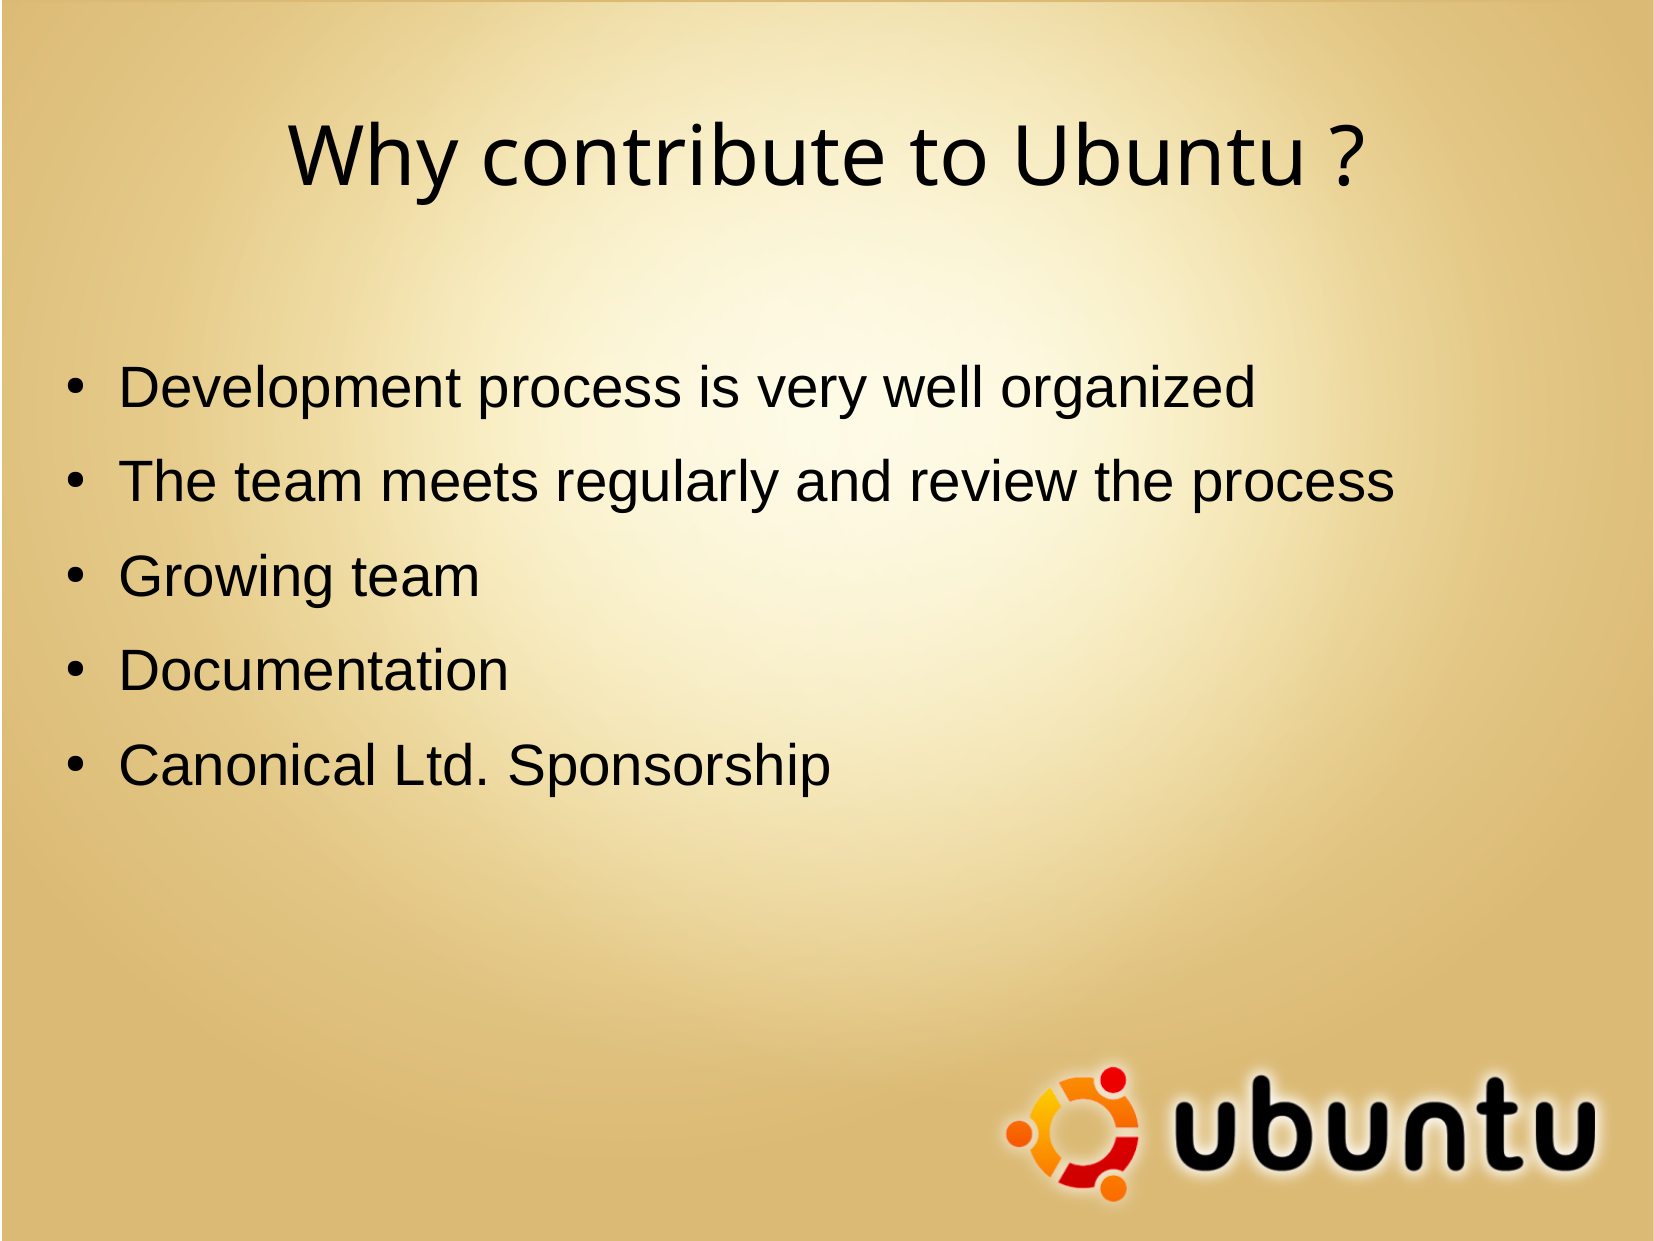

# Why contribute to Ubuntu ?
Development process is very well organized
The team meets regularly and review the process
Growing team
Documentation
Canonical Ltd. Sponsorship